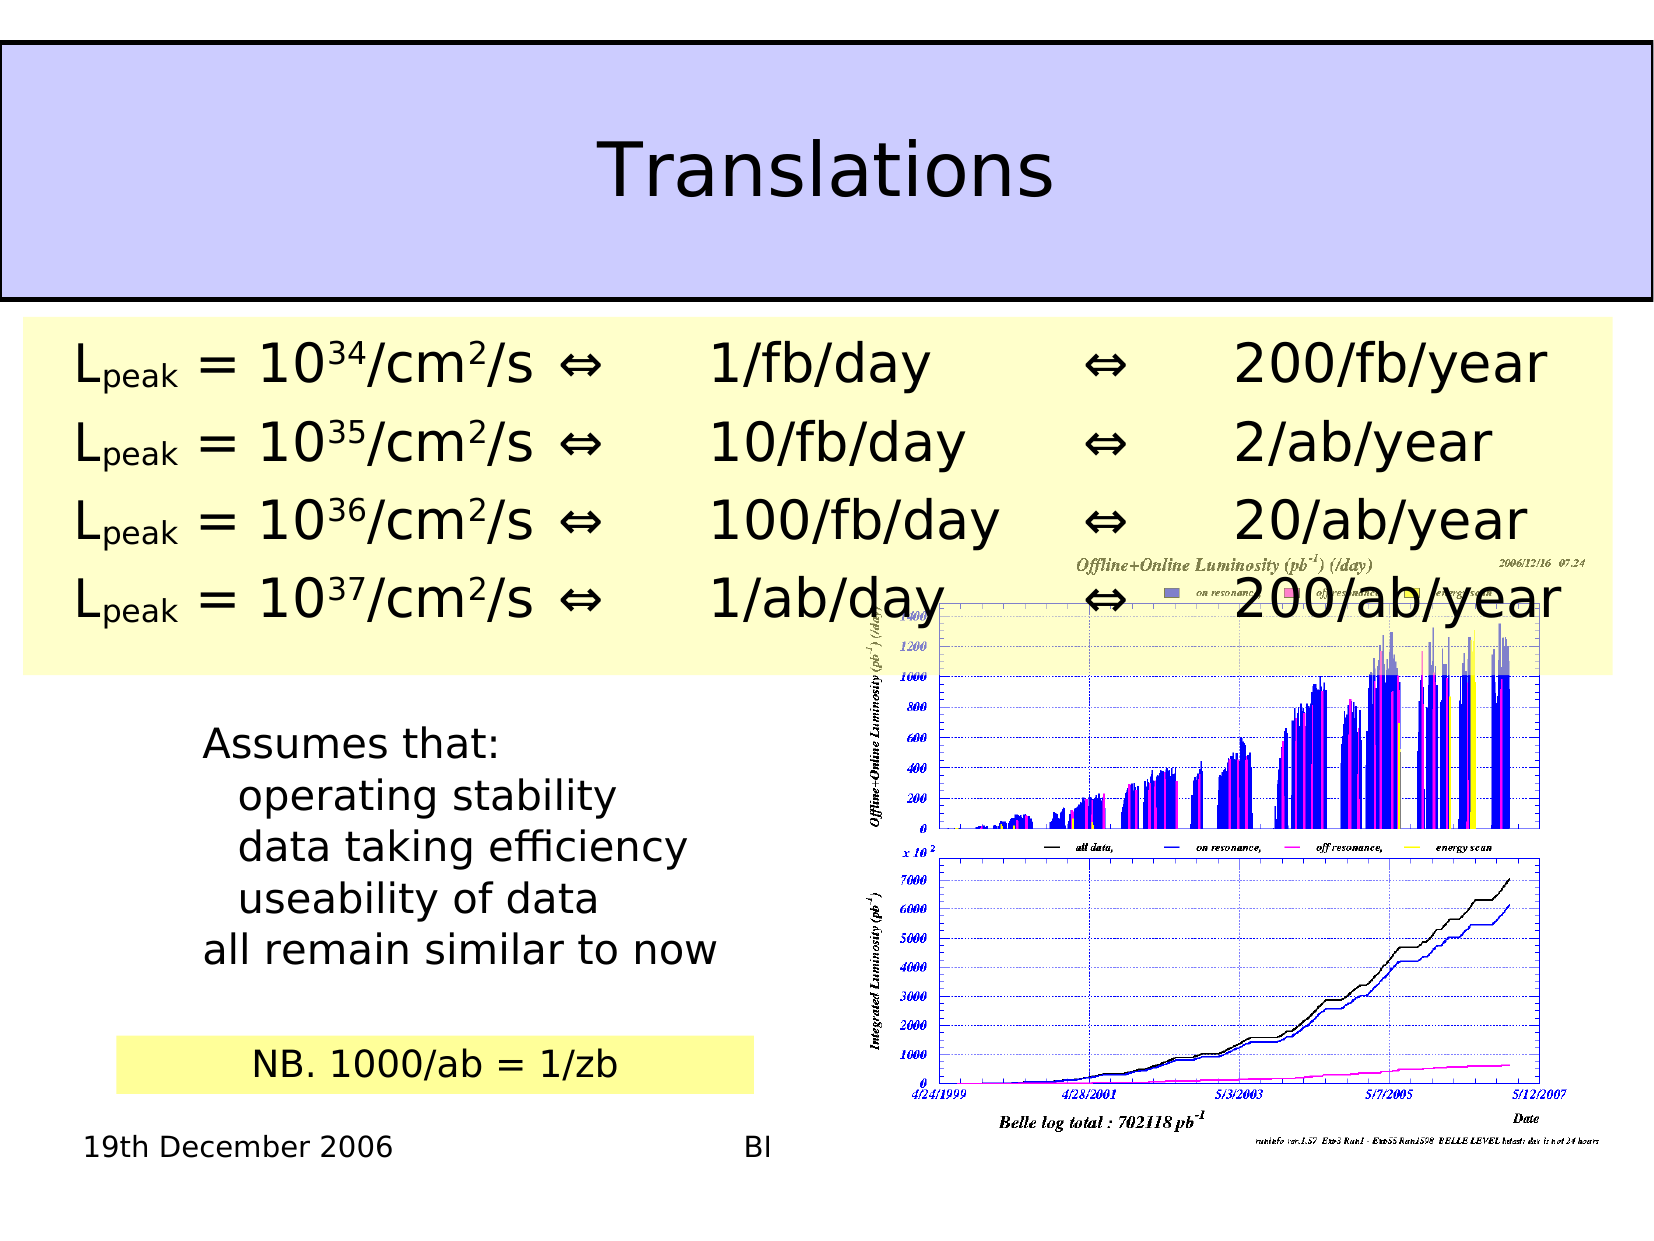

# Translations
Lpeak = 1034/cm2/s	⇔		1/fb/day			⇔		200/fb/year
Lpeak = 1035/cm2/s	⇔		10/fb/day		⇔		2/ab/year
Lpeak = 1036/cm2/s	⇔		100/fb/day		⇔		20/ab/year
Lpeak = 1037/cm2/s	⇔		1/ab/day		⇔		200/ab/year
Assumes that:
operating stability
data taking efficiency
useability of data
all remain similar to now
NB. 1000/ab = 1/zb
19th December 2006
BNM2006 II
2